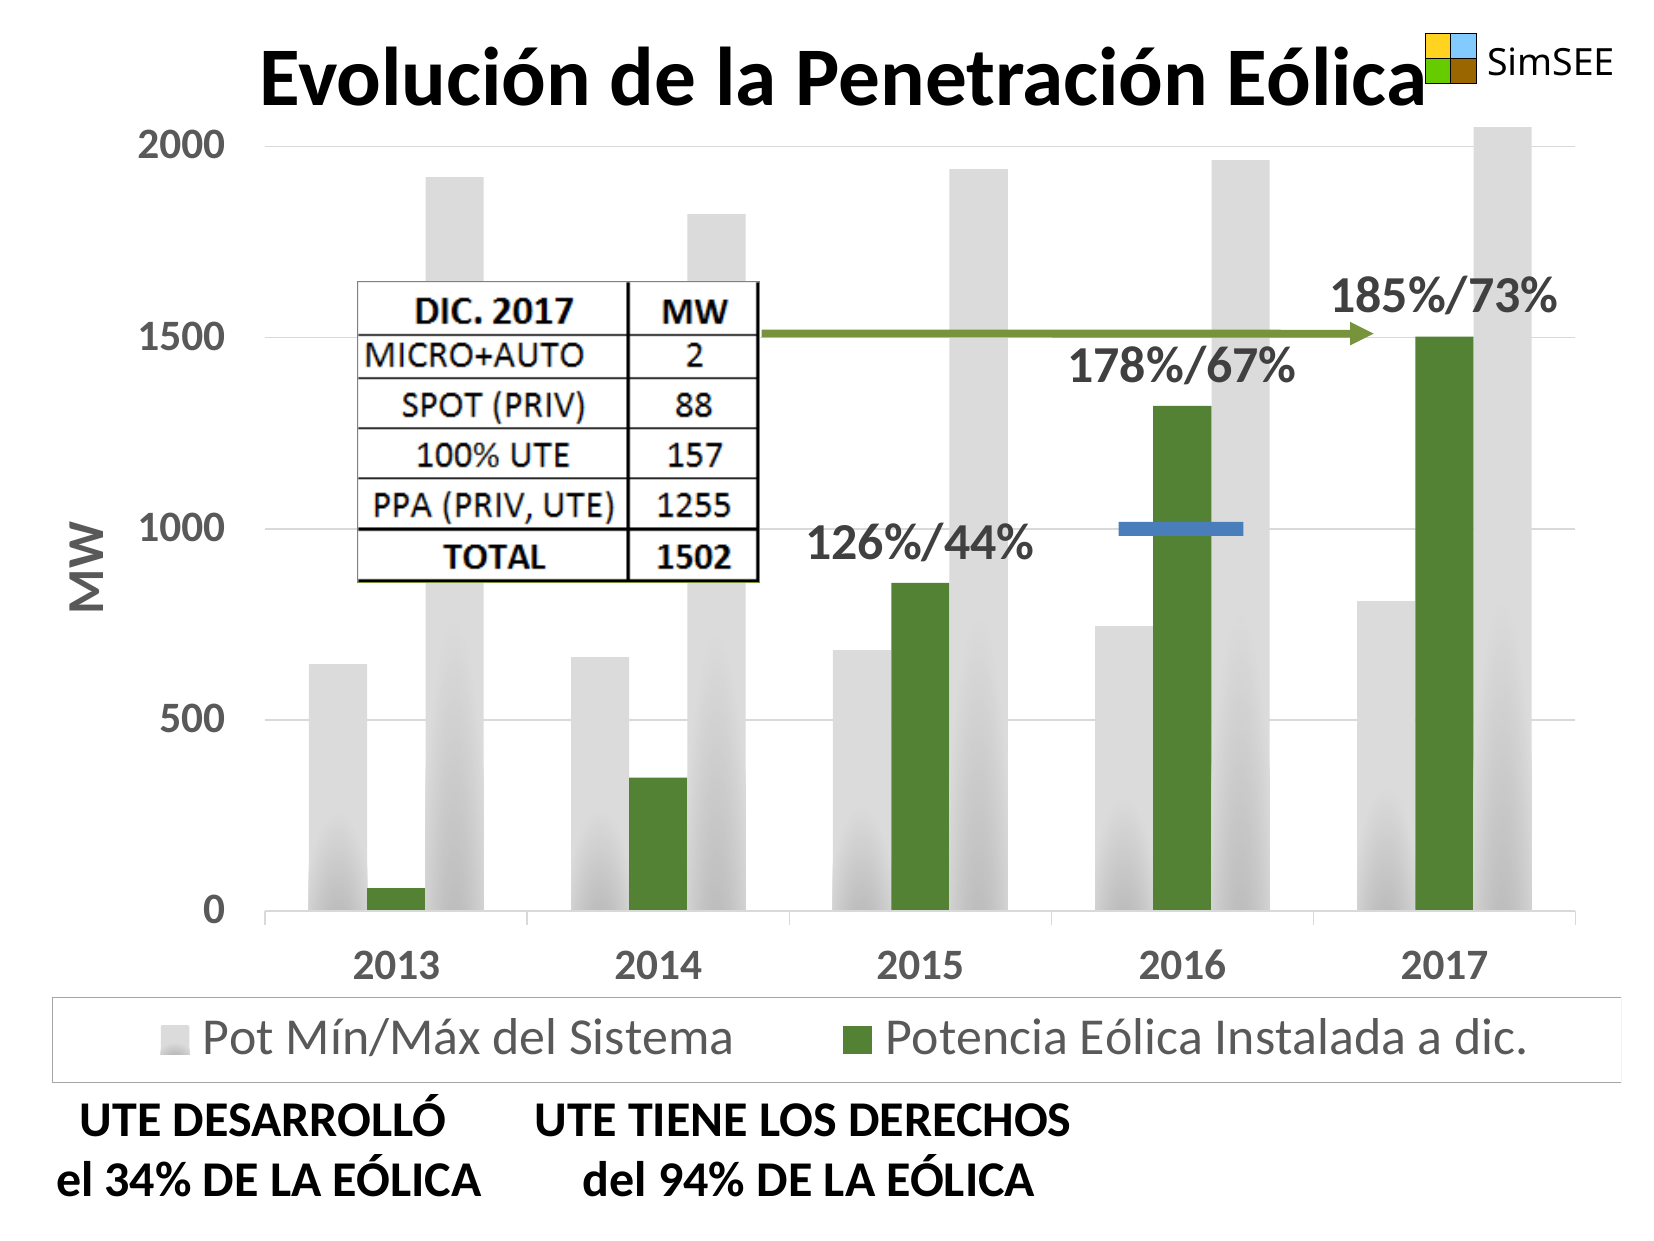

Evolución de la Penetración Eólica
UTE DESARROLLÓ
 el 34% DE LA EÓLICA
UTE TIENE LOS DERECHOS
 del 94% DE LA EÓLICA